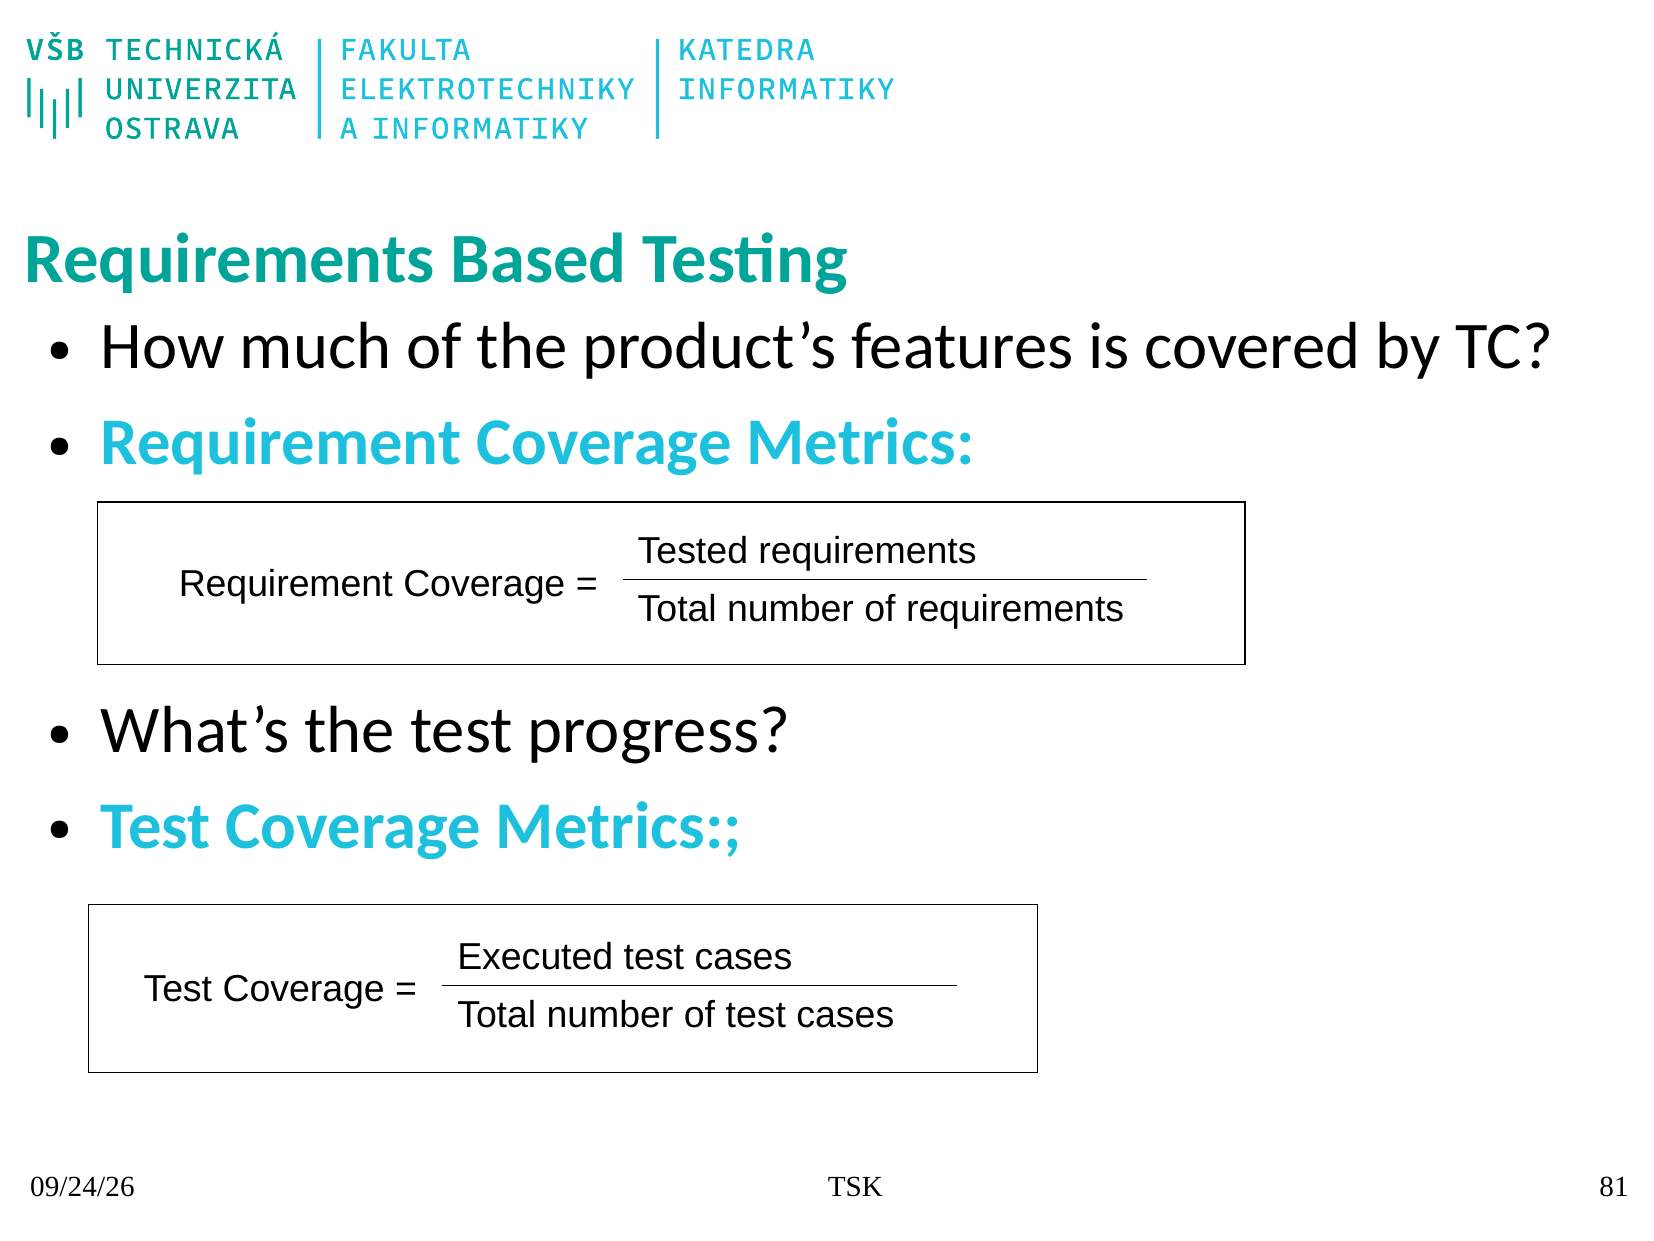

# Requirements Based Testing
How much of the product’s features is covered by TC?
Requirement Coverage Metrics:
What’s the test progress?
Test Coverage Metrics:;
| Requirement Coverage = | Tested requirements | |
| --- | --- | --- |
| | Total number of requirements | |
| Test Coverage = | Executed test cases | |
| --- | --- | --- |
| | Total number of test cases | |
TSK
81